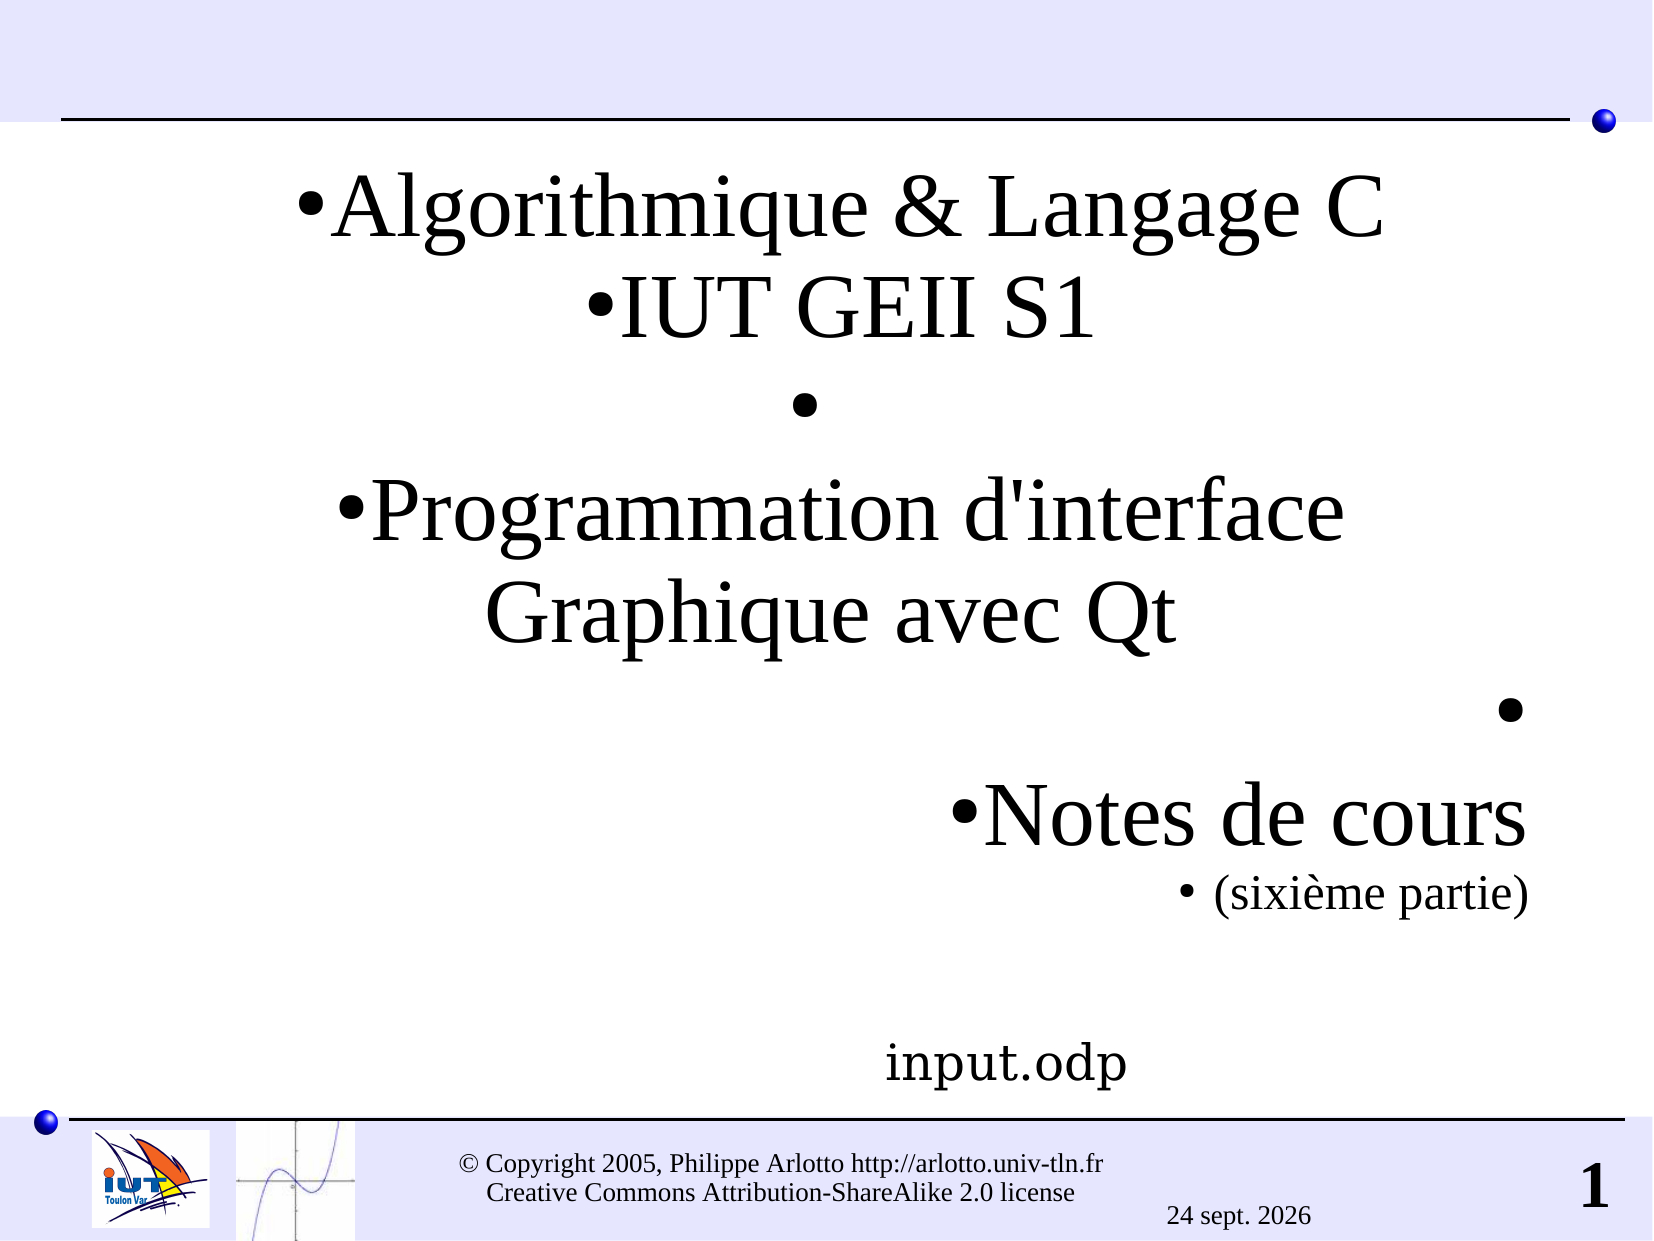

#
Algorithmique & Langage C
IUT GEII S1
Programmation d'interface
Graphique avec Qt
Notes de cours
(sixième partie)
input.odp